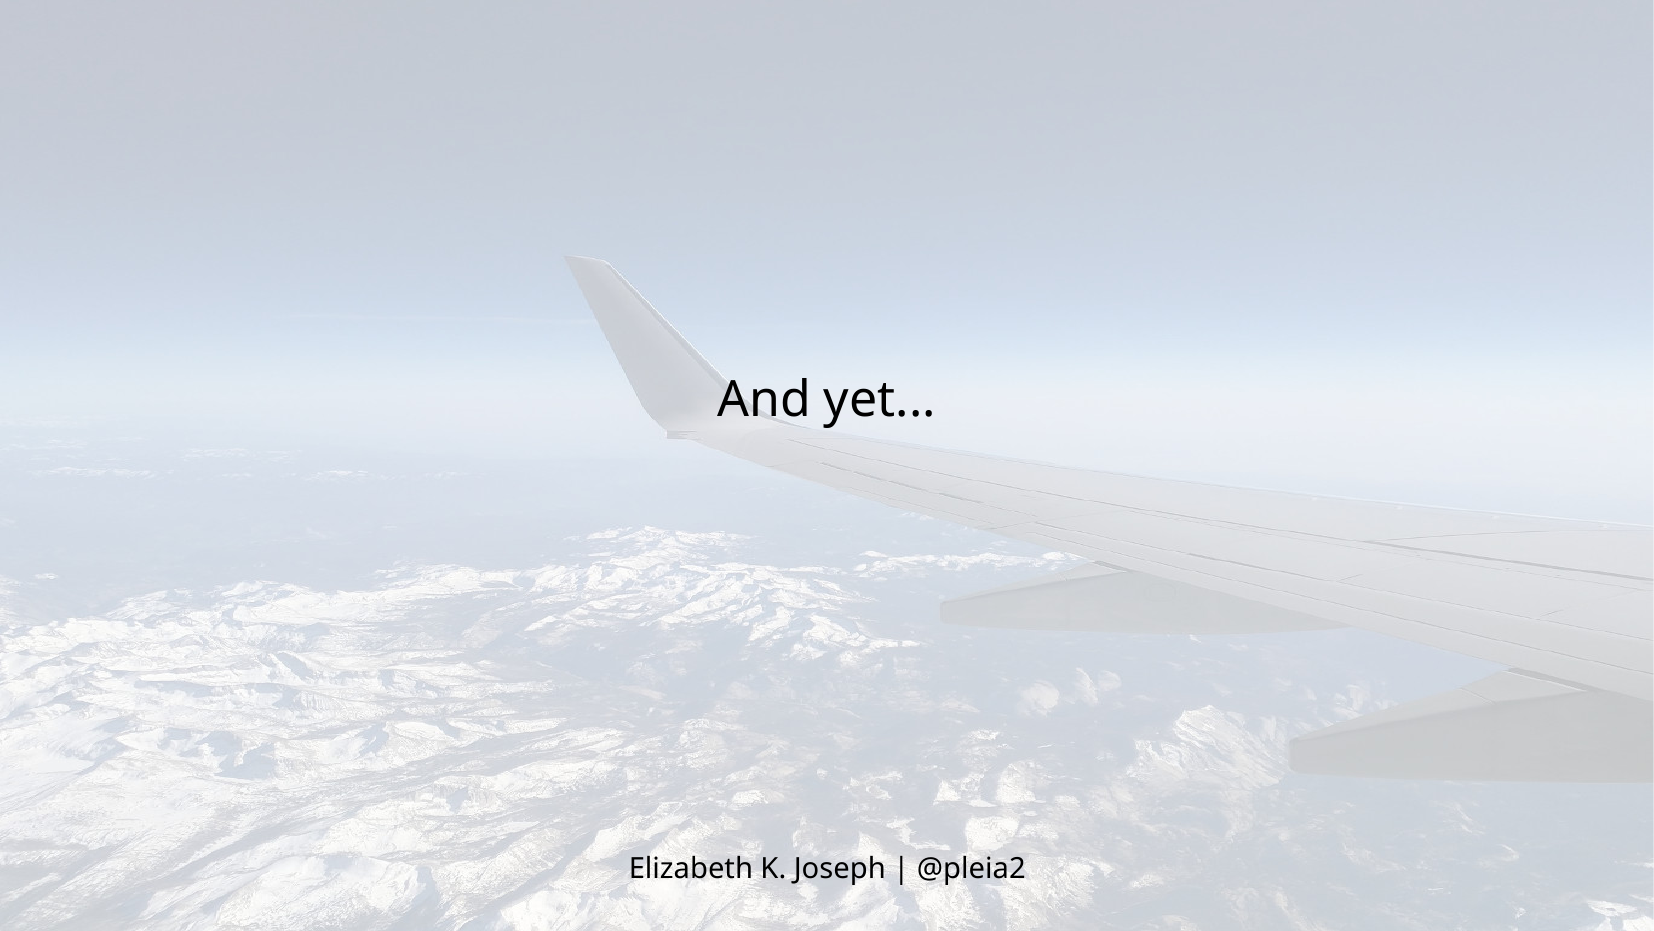

# And yet...
Elizabeth K. Joseph | @pleia2